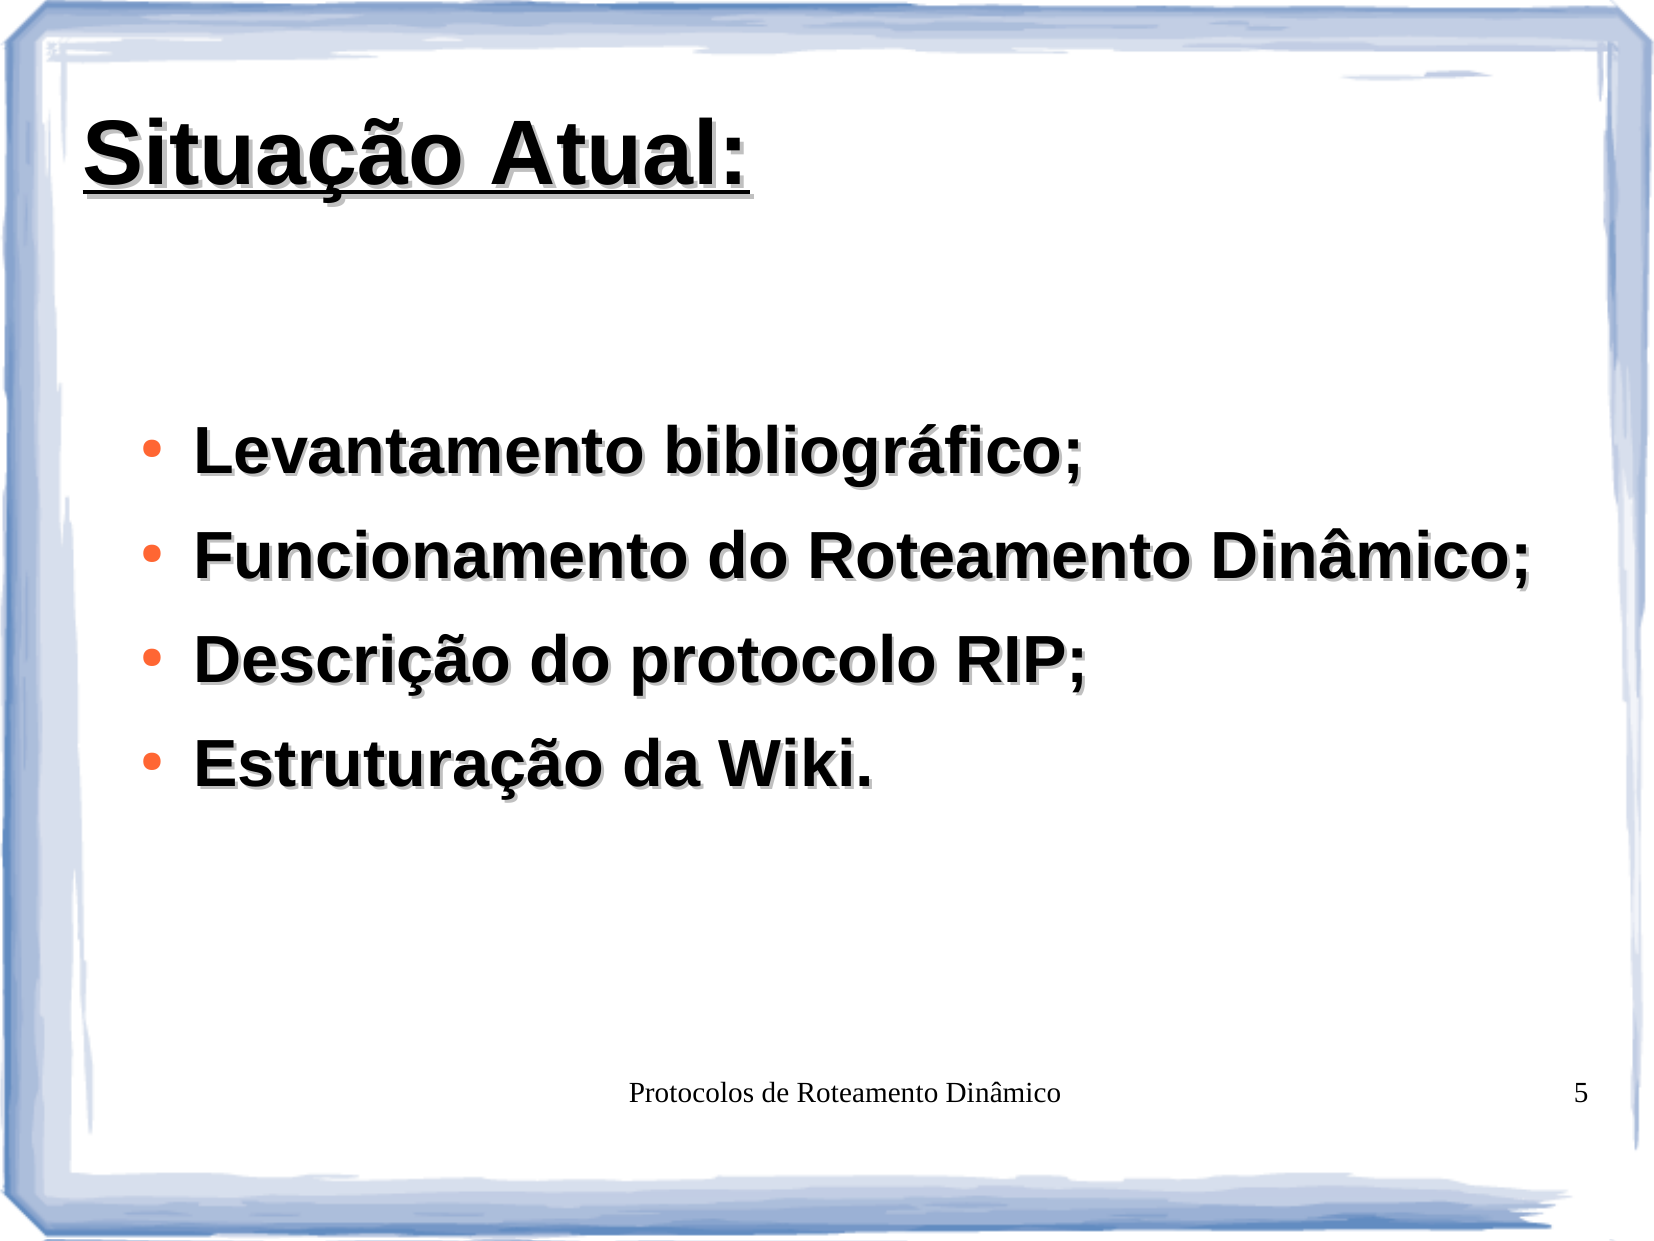

# Situação Atual:
Levantamento bibliográfico;
Funcionamento do Roteamento Dinâmico;
Descrição do protocolo RIP;
Estruturação da Wiki.
Protocolos de Roteamento Dinâmico
5